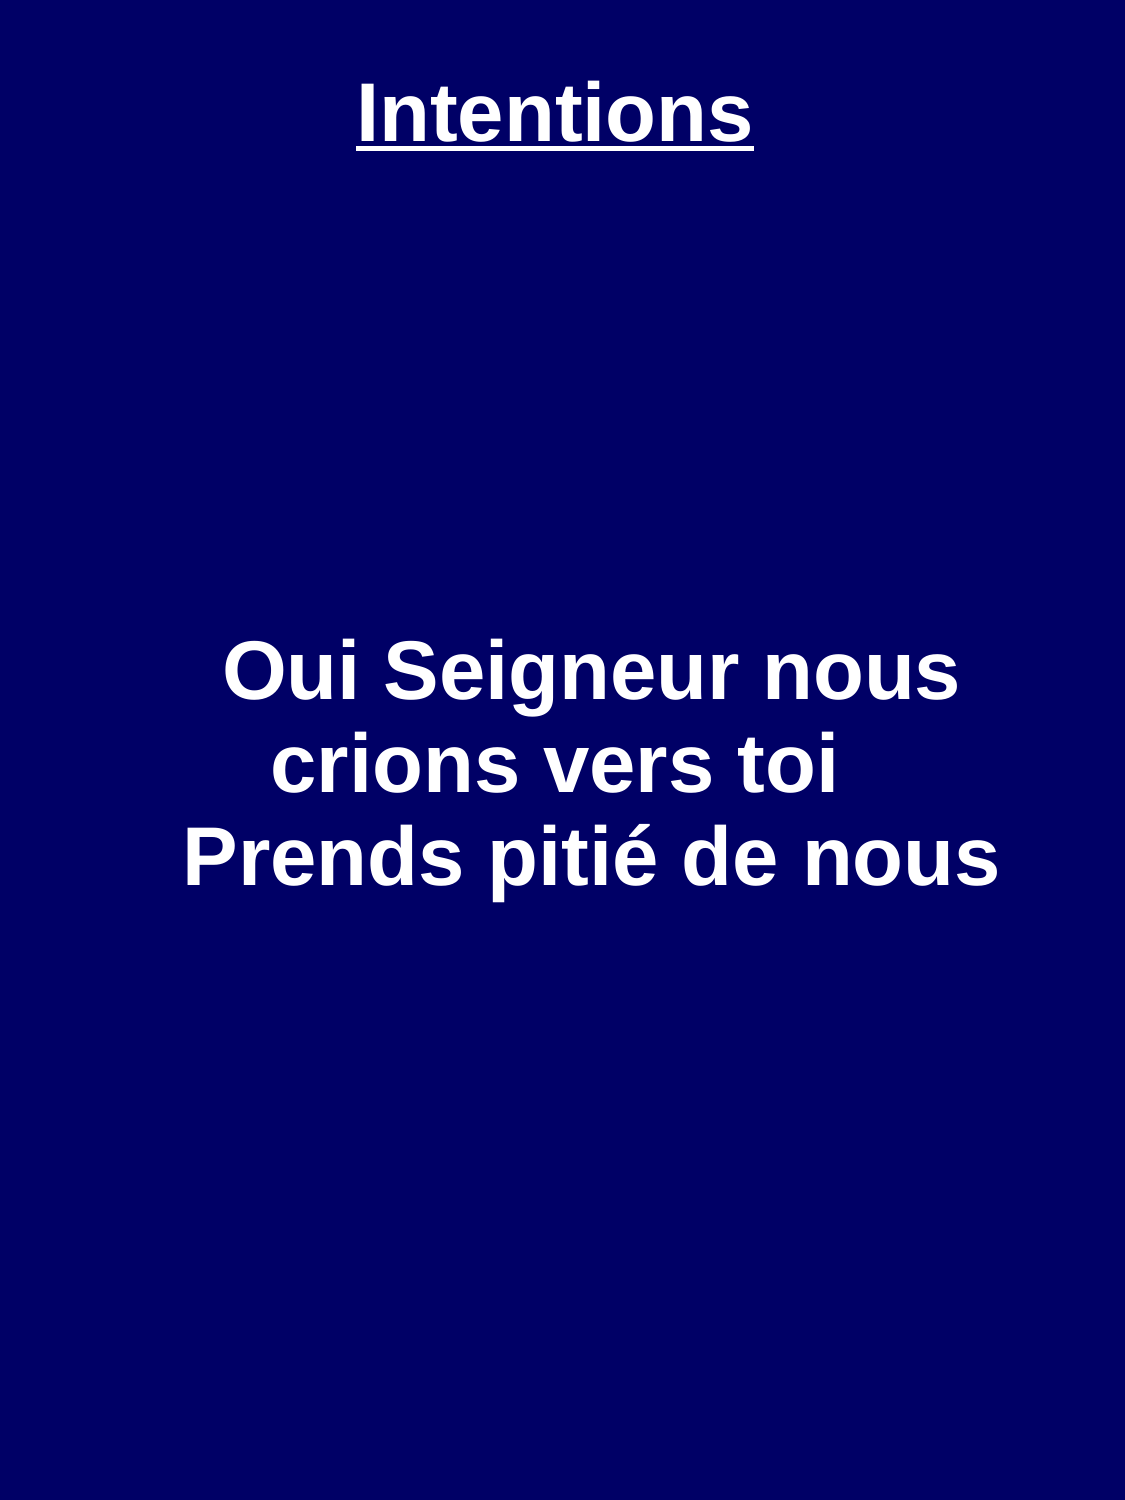

Intentions
Oui Seigneur nous crions vers toi
Prends pitié de nous